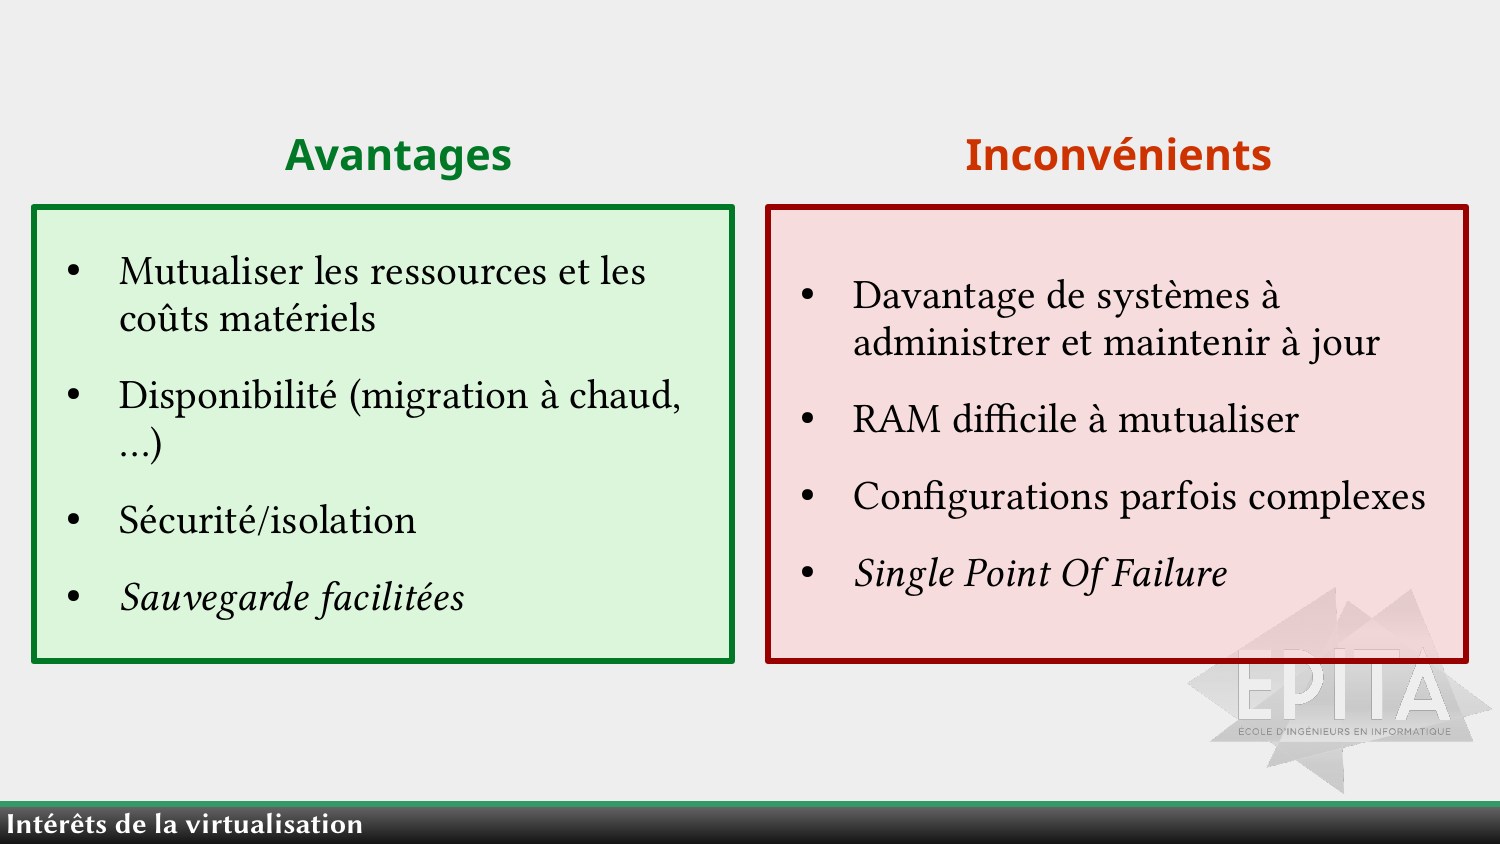

Avantages
Inconvénients
Mutualiser les ressources et les coûts matériels
Disponibilité (migration à chaud, …)
Sécurité/isolation
Sauvegarde facilitées
Davantage de systèmes à administrer et maintenir à jour
RAM difficile à mutualiser
Configurations parfois complexes
Single Point Of Failure
# Intérêts de la virtualisation